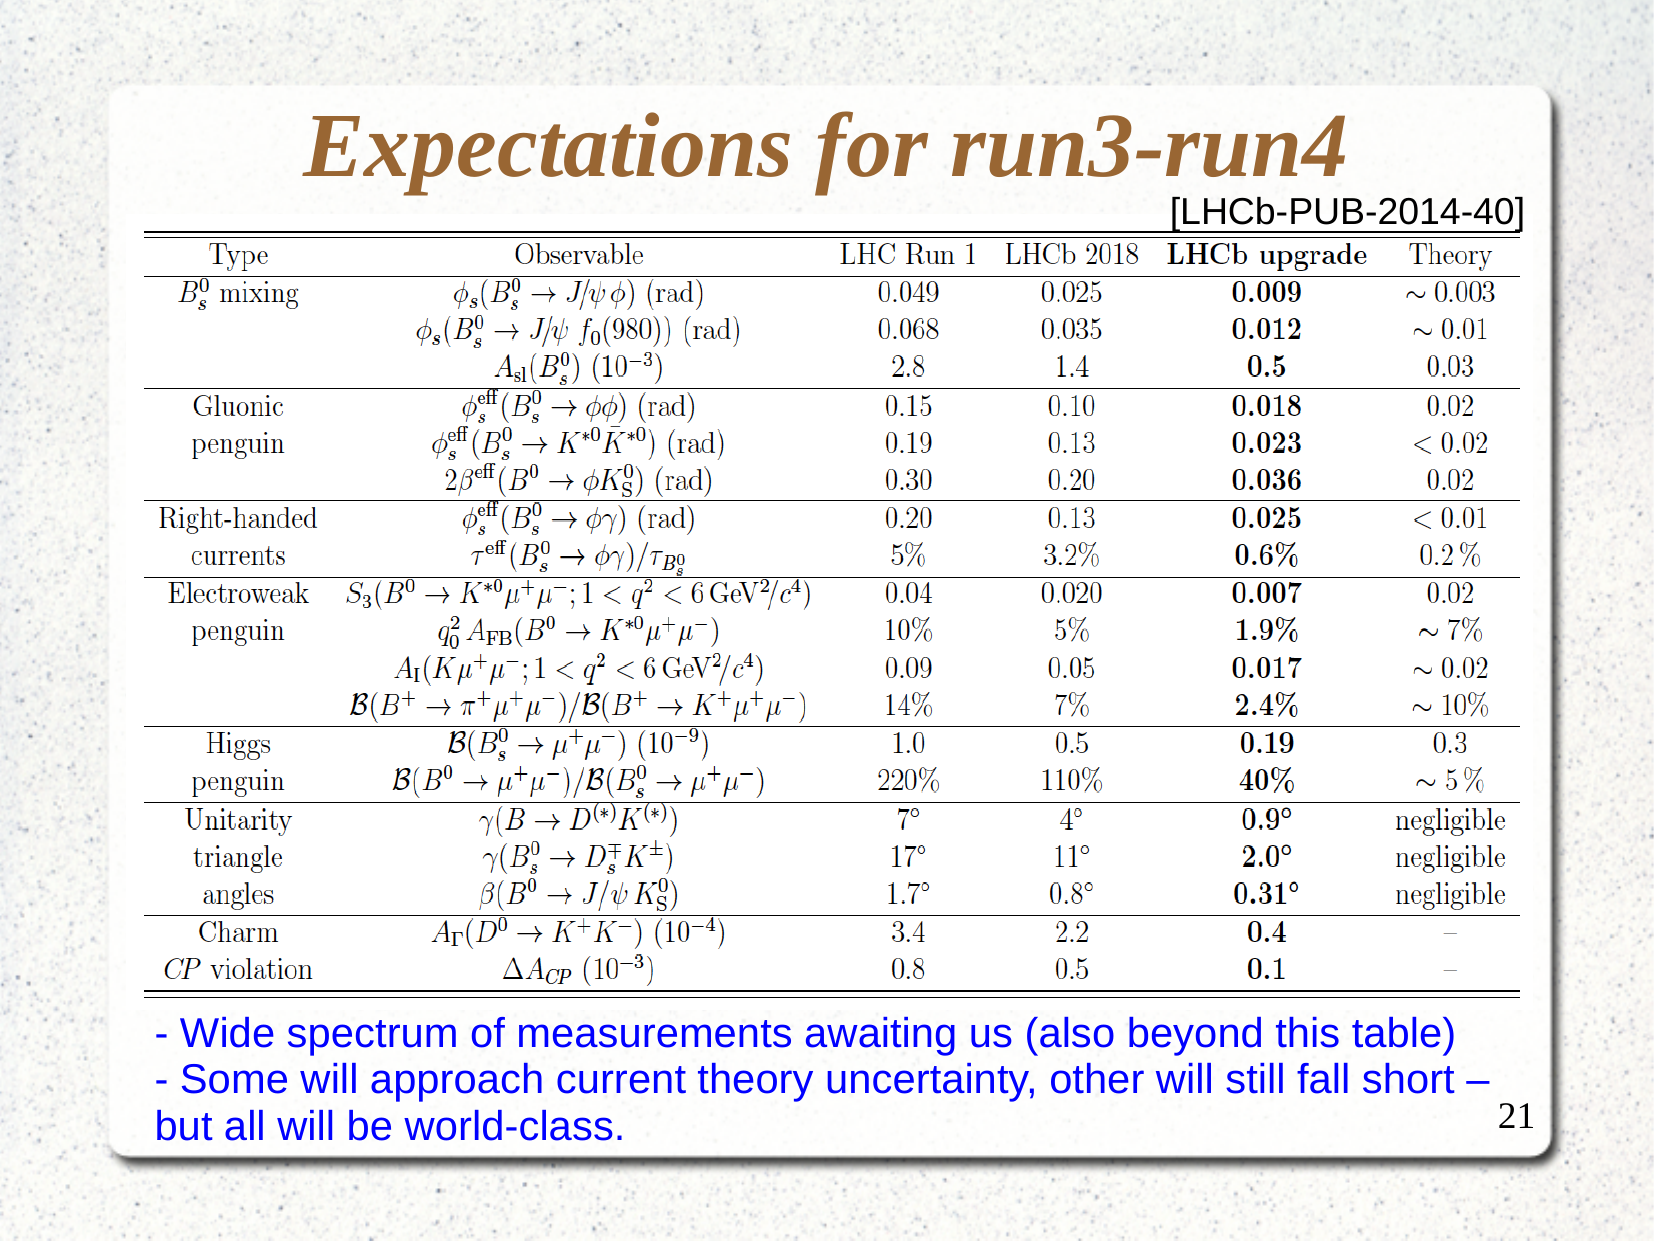

# Expectations for run3-run4
[LHCb-PUB-2014-40]
- Wide spectrum of measurements awaiting us (also beyond this table)
- Some will approach current theory uncertainty, other will still fall short –
but all will be world-class.
21